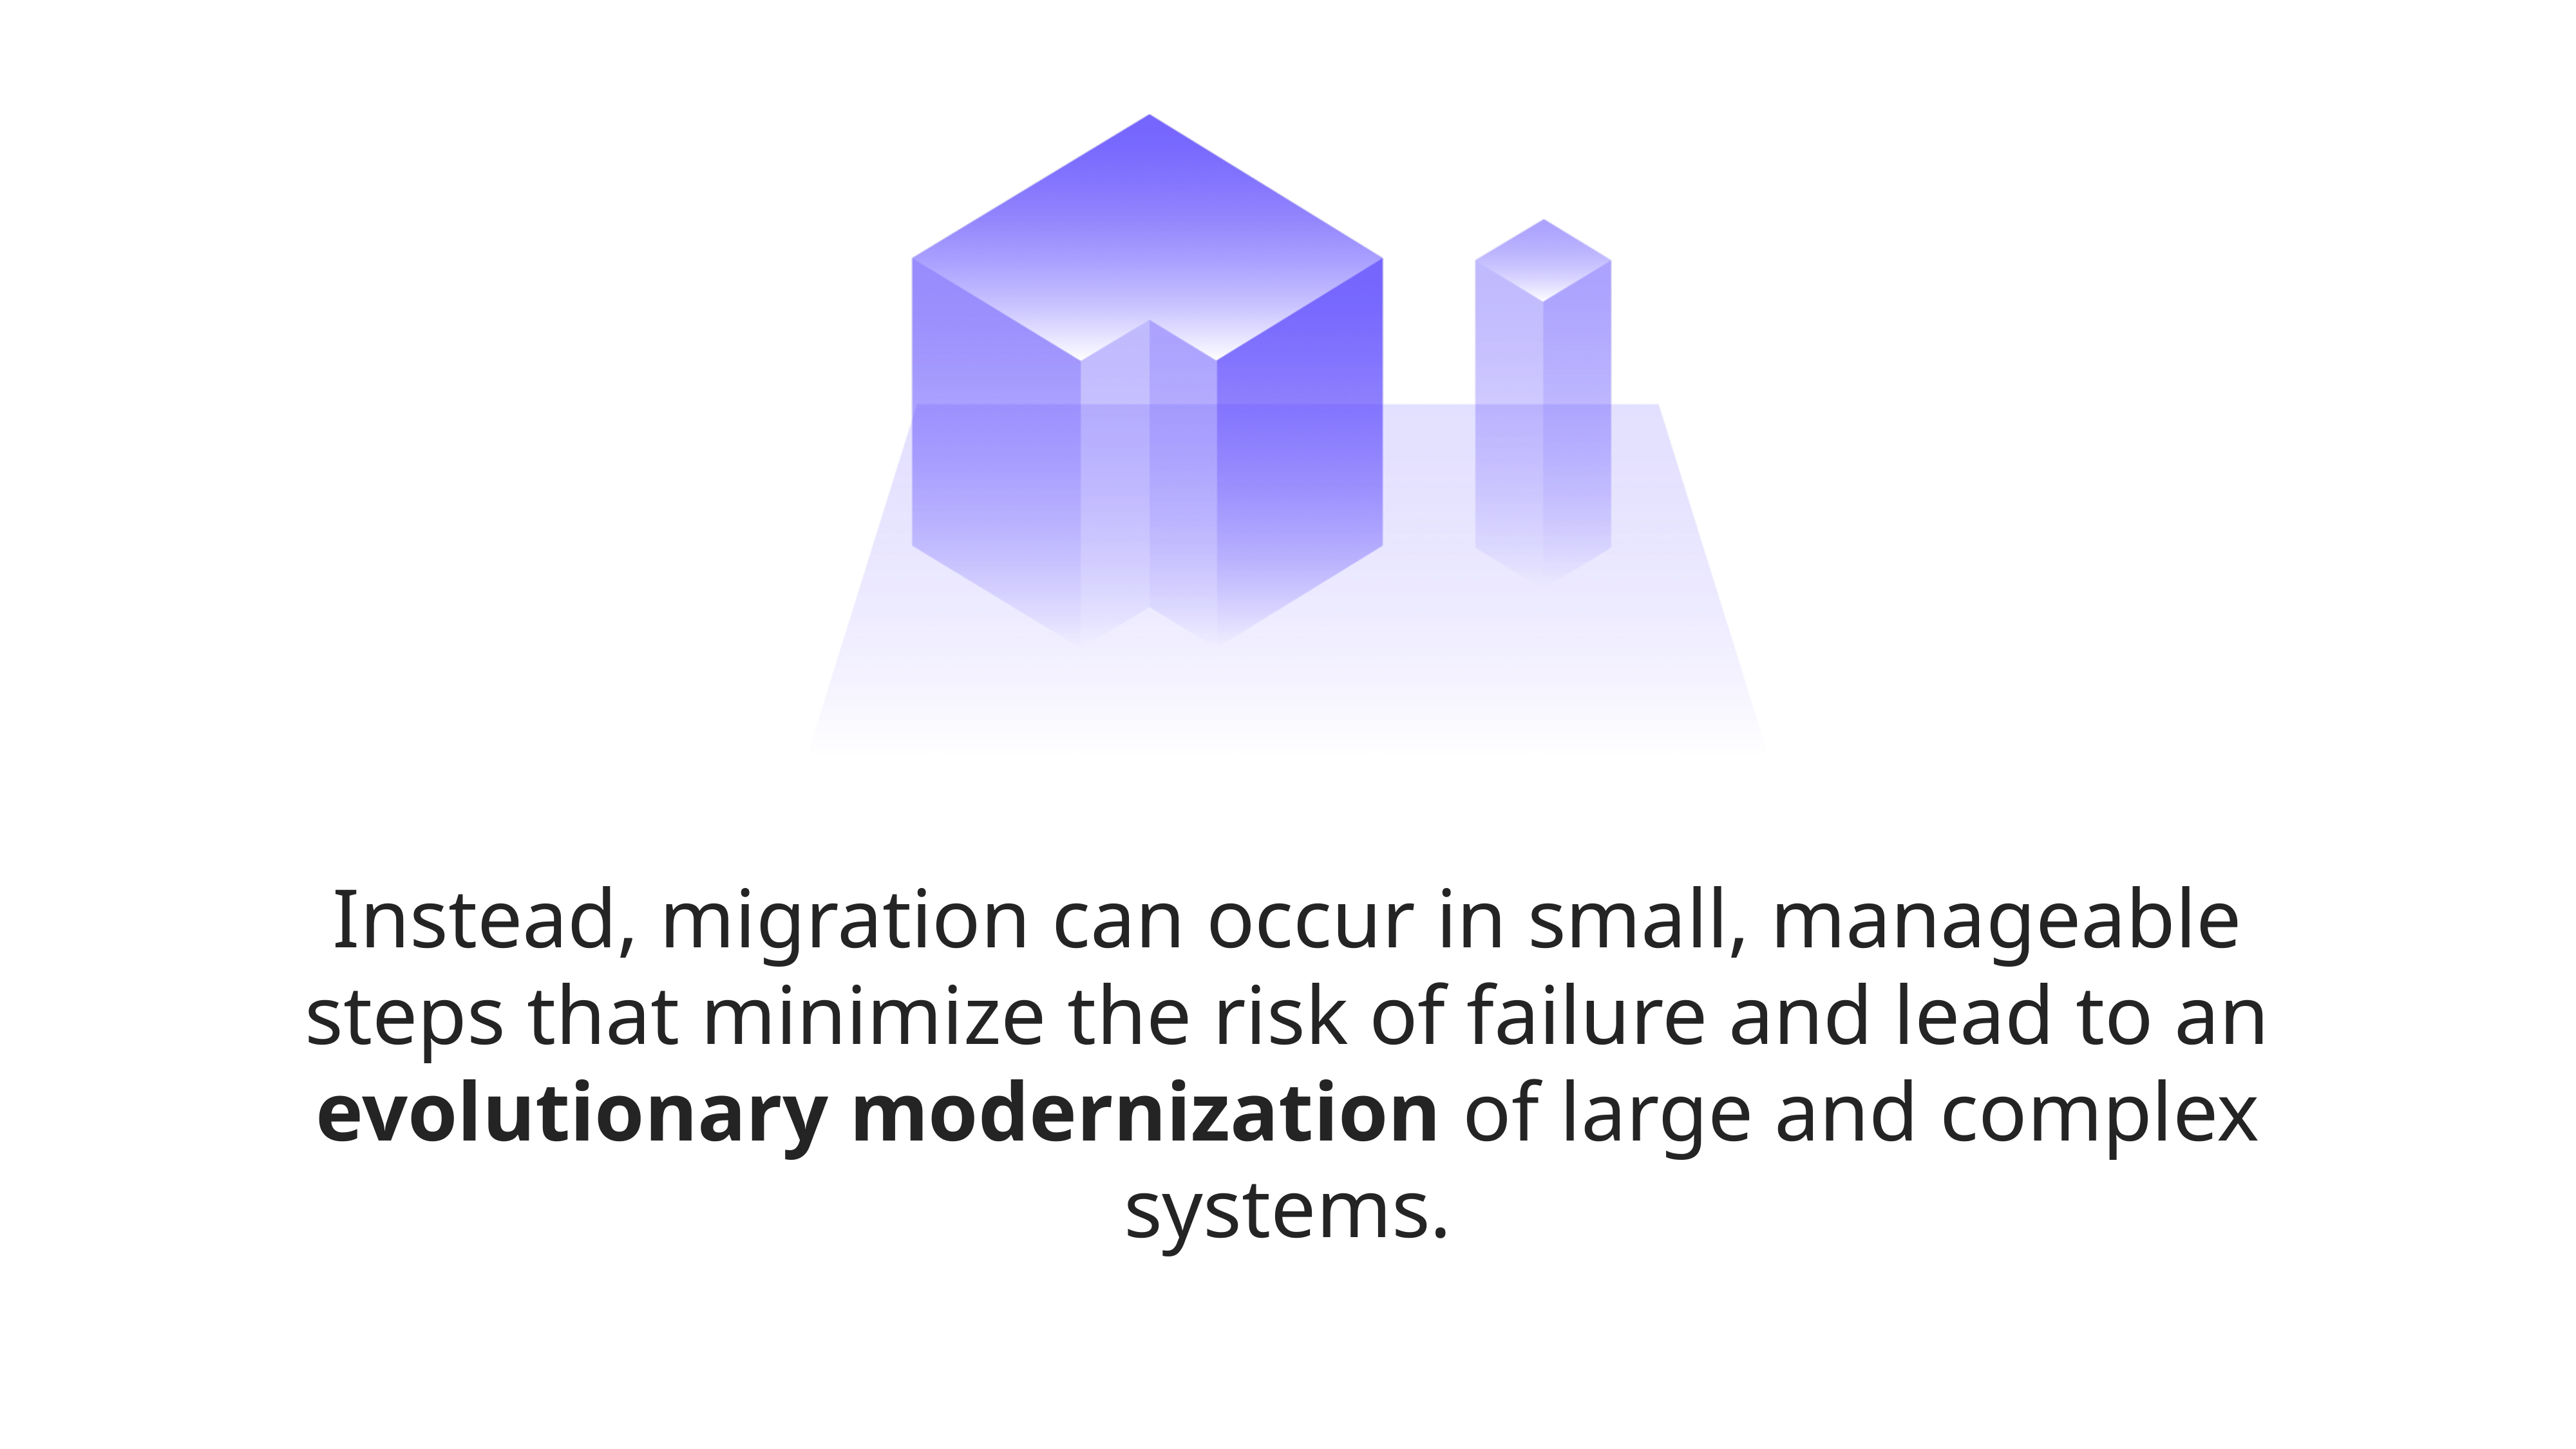

# Instead, migration can occur in small, manageable steps that minimize the risk of failure and lead to an evolutionary modernization of large and complex systems.